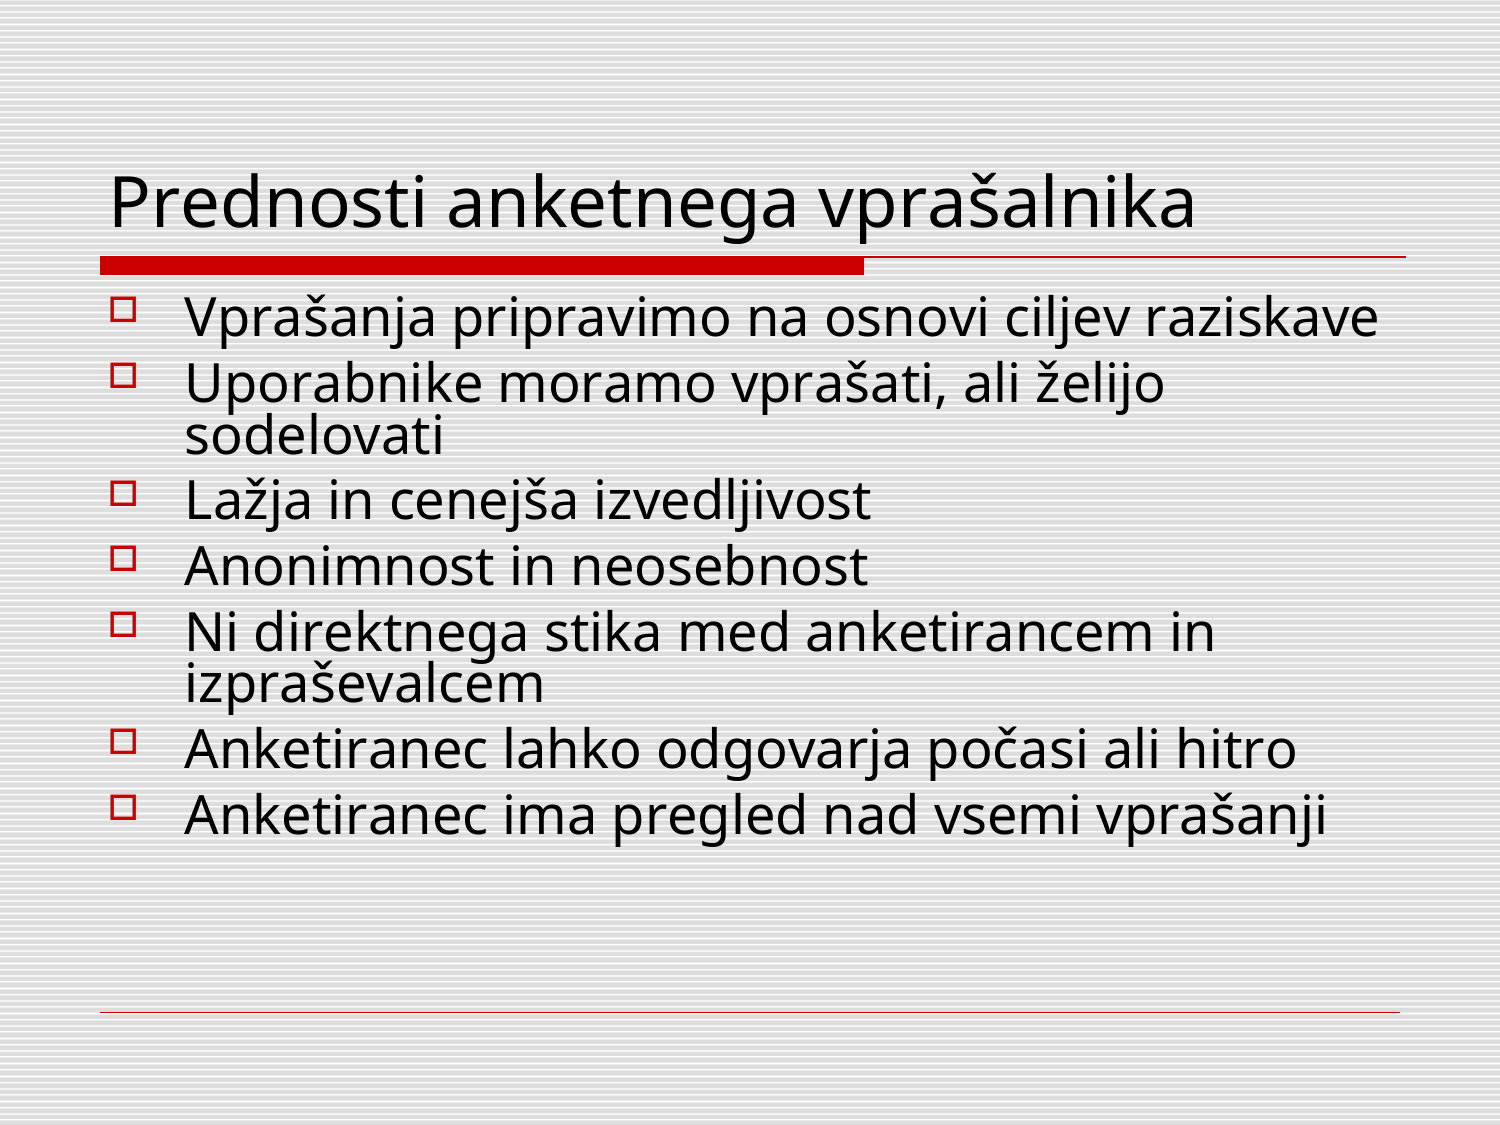

# Prednosti anketnega vprašalnika
Vprašanja pripravimo na osnovi ciljev raziskave
Uporabnike moramo vprašati, ali želijo sodelovati
Lažja in cenejša izvedljivost
Anonimnost in neosebnost
Ni direktnega stika med anketirancem in izpraševalcem
Anketiranec lahko odgovarja počasi ali hitro
Anketiranec ima pregled nad vsemi vprašanji